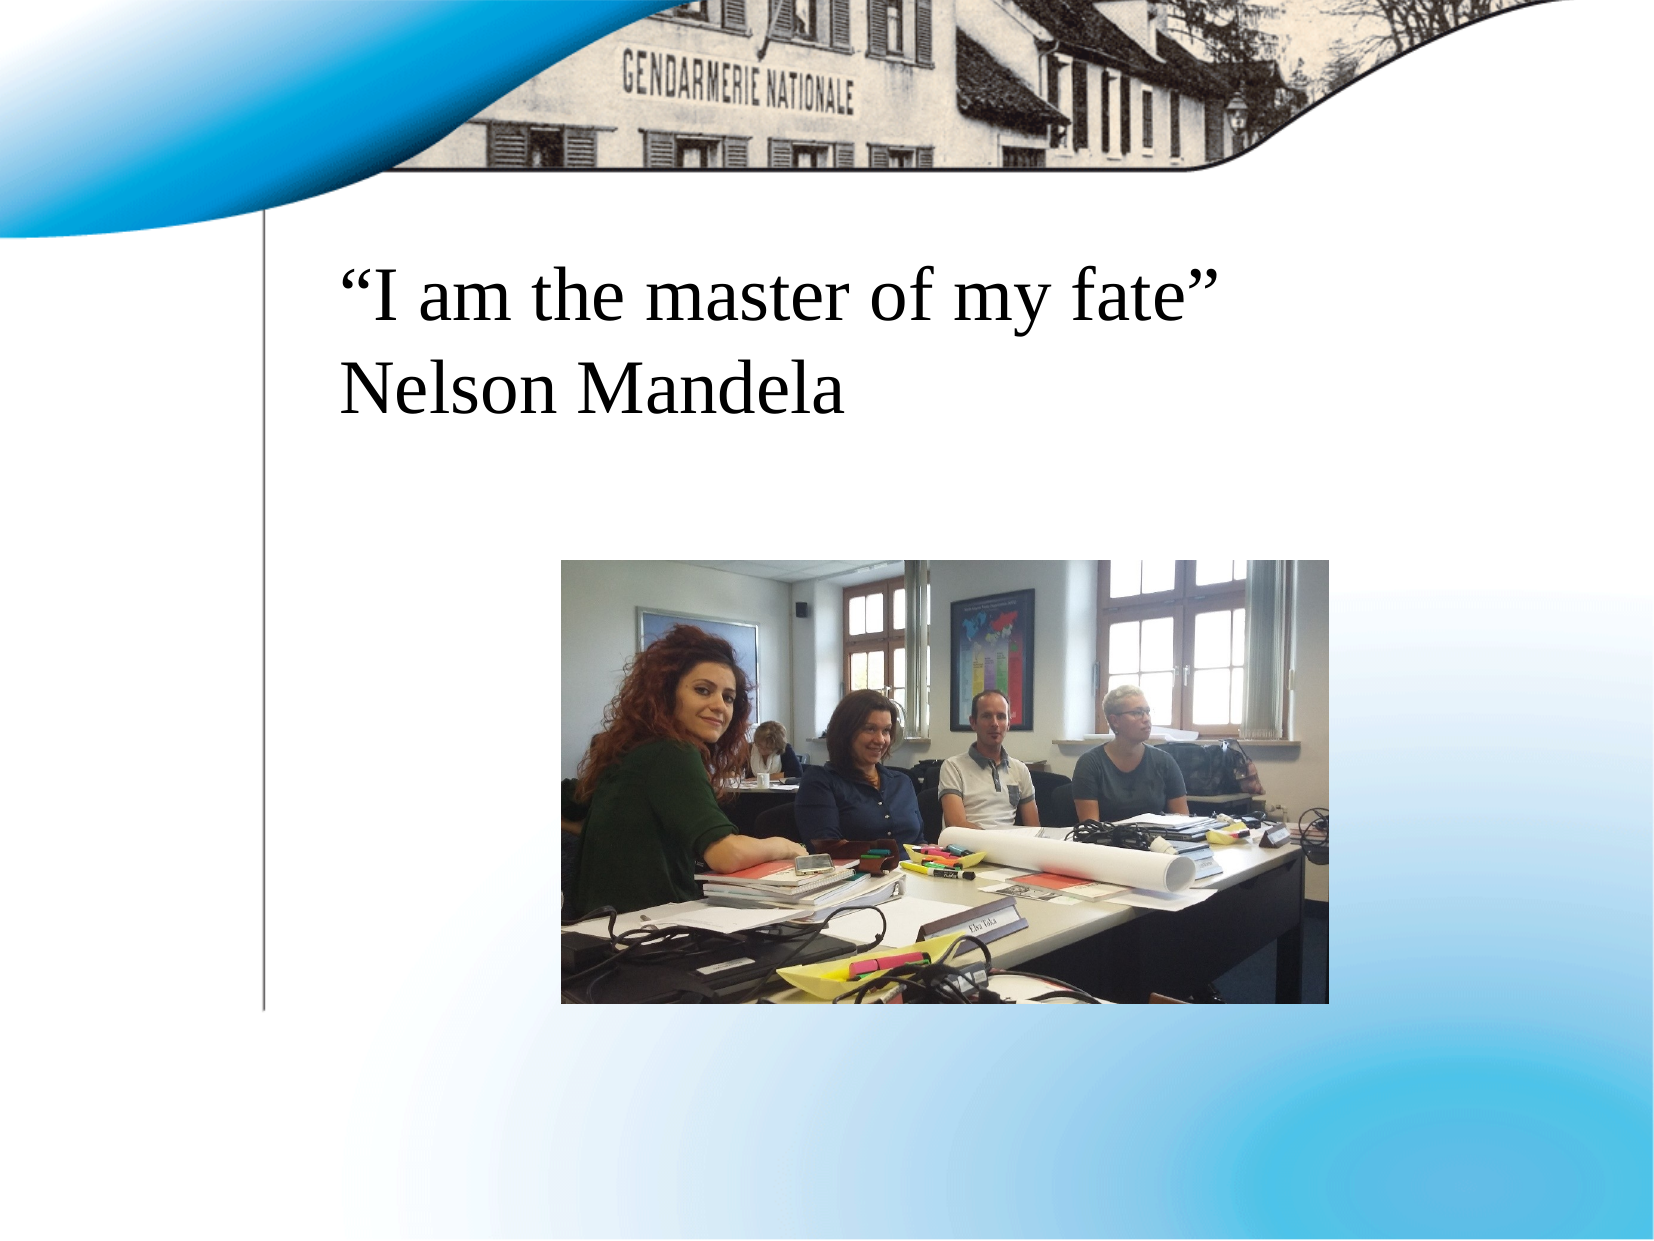

“I am the master of my fate”
Nelson Mandela